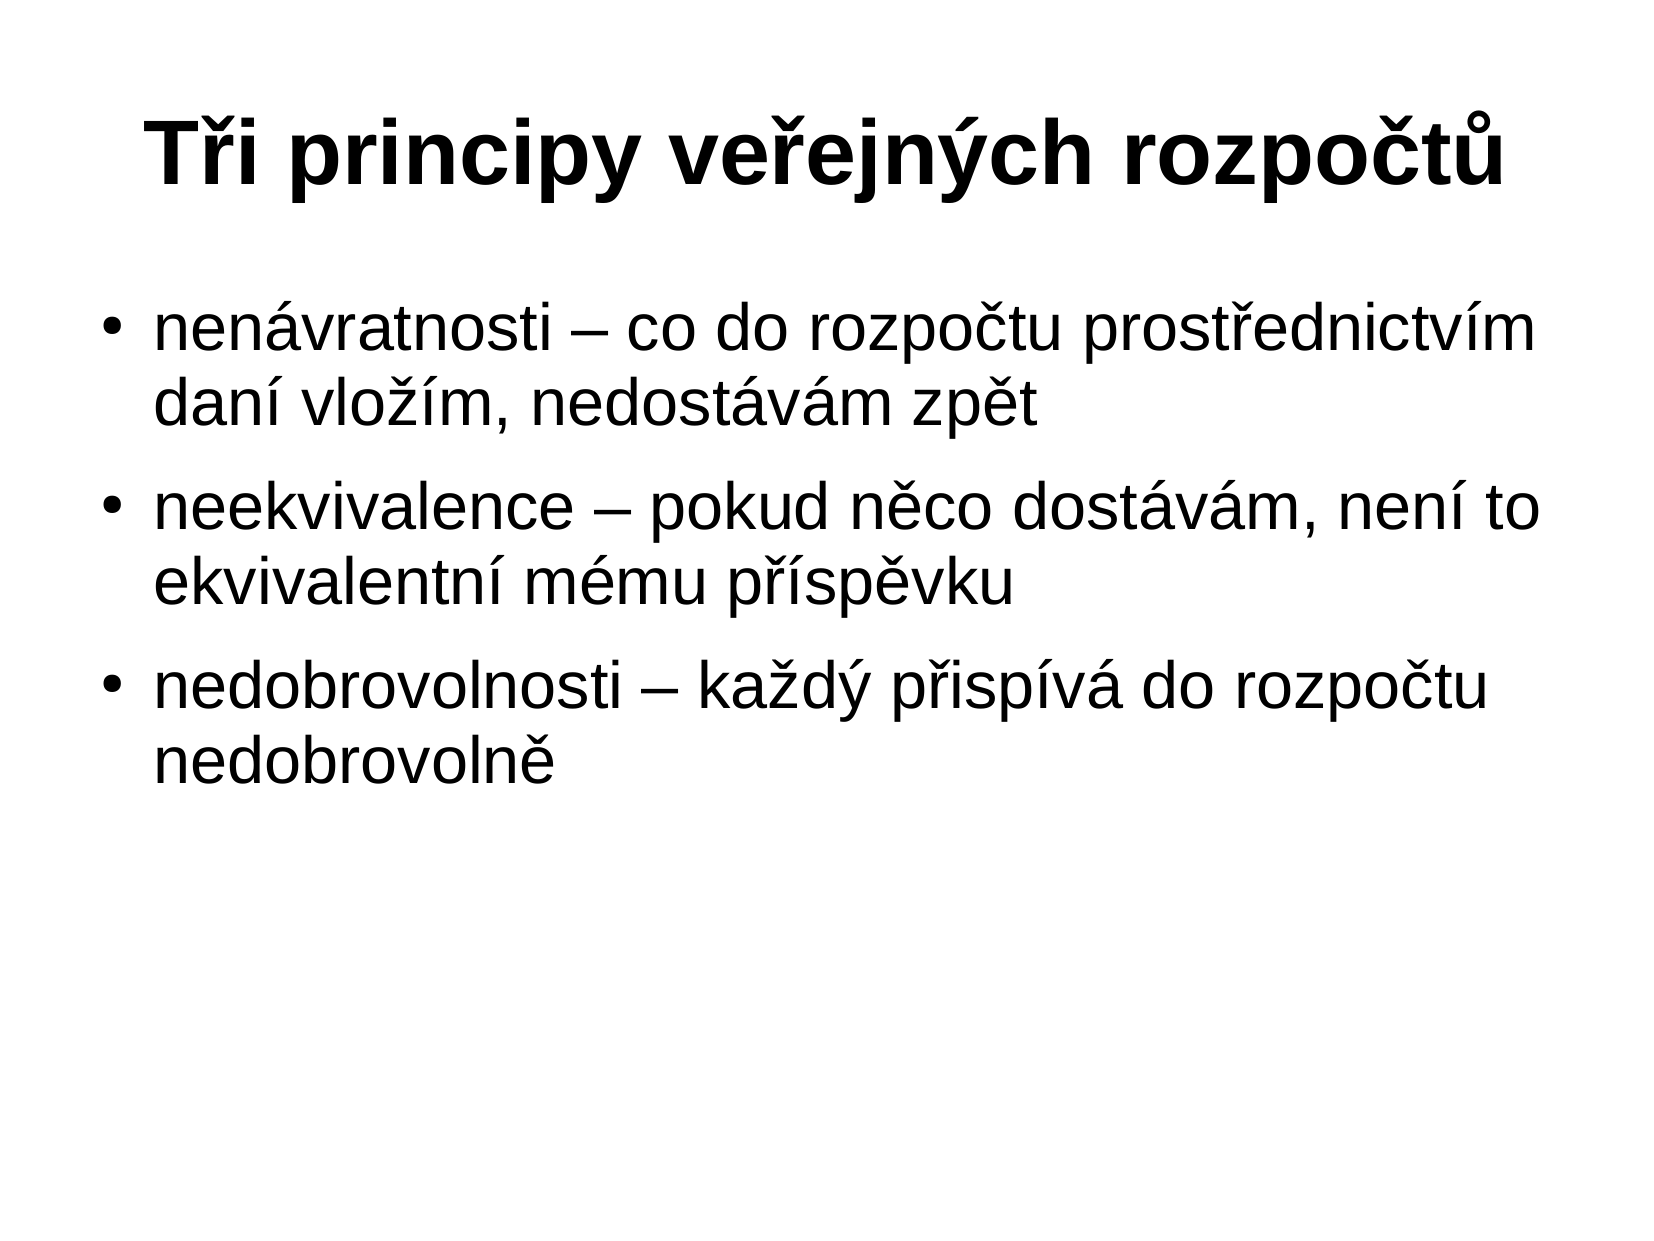

# Tři principy veřejných rozpočtů
nenávratnosti – co do rozpočtu prostřednictvím daní vložím, nedostávám zpět
neekvivalence – pokud něco dostávám, není to ekvivalentní mému příspěvku
nedobrovolnosti – každý přispívá do rozpočtu nedobrovolně